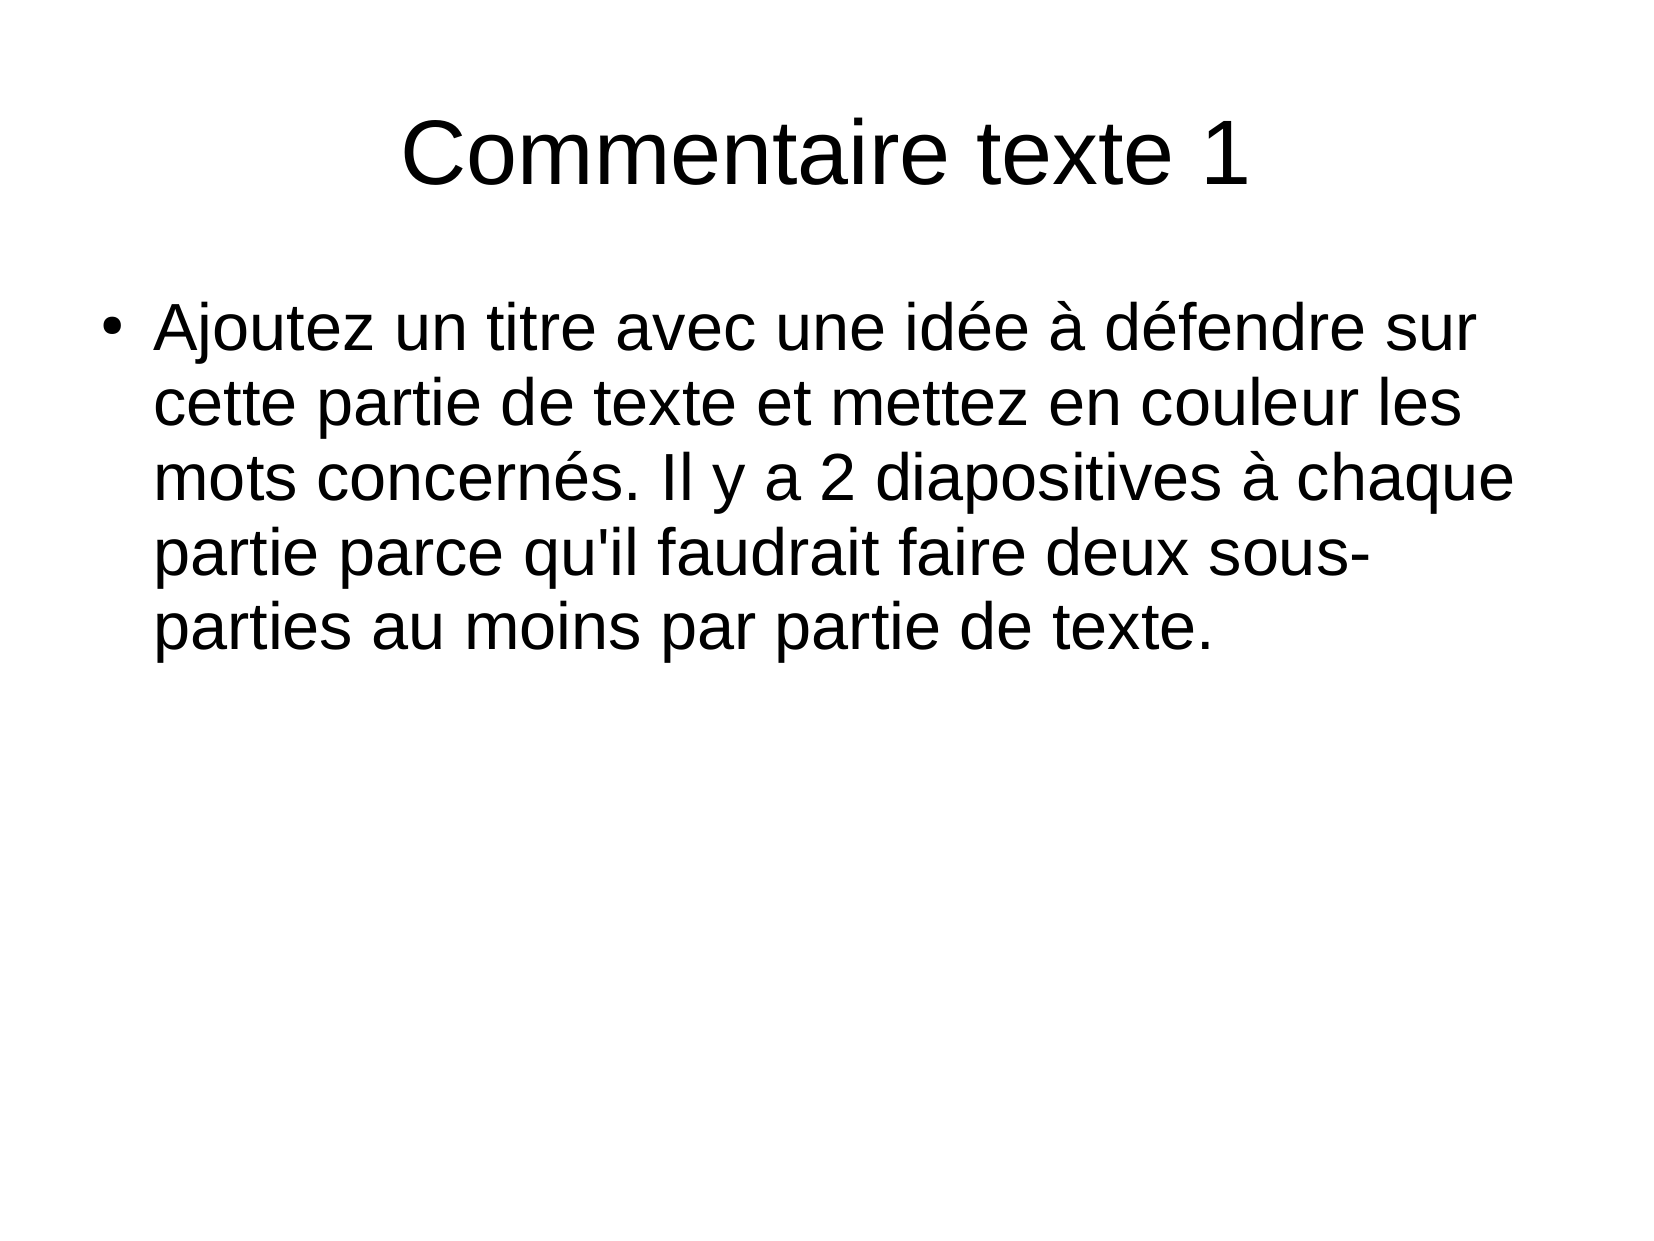

# Commentaire texte 1
Ajoutez un titre avec une idée à défendre sur cette partie de texte et mettez en couleur les mots concernés. Il y a 2 diapositives à chaque partie parce qu'il faudrait faire deux sous-parties au moins par partie de texte.